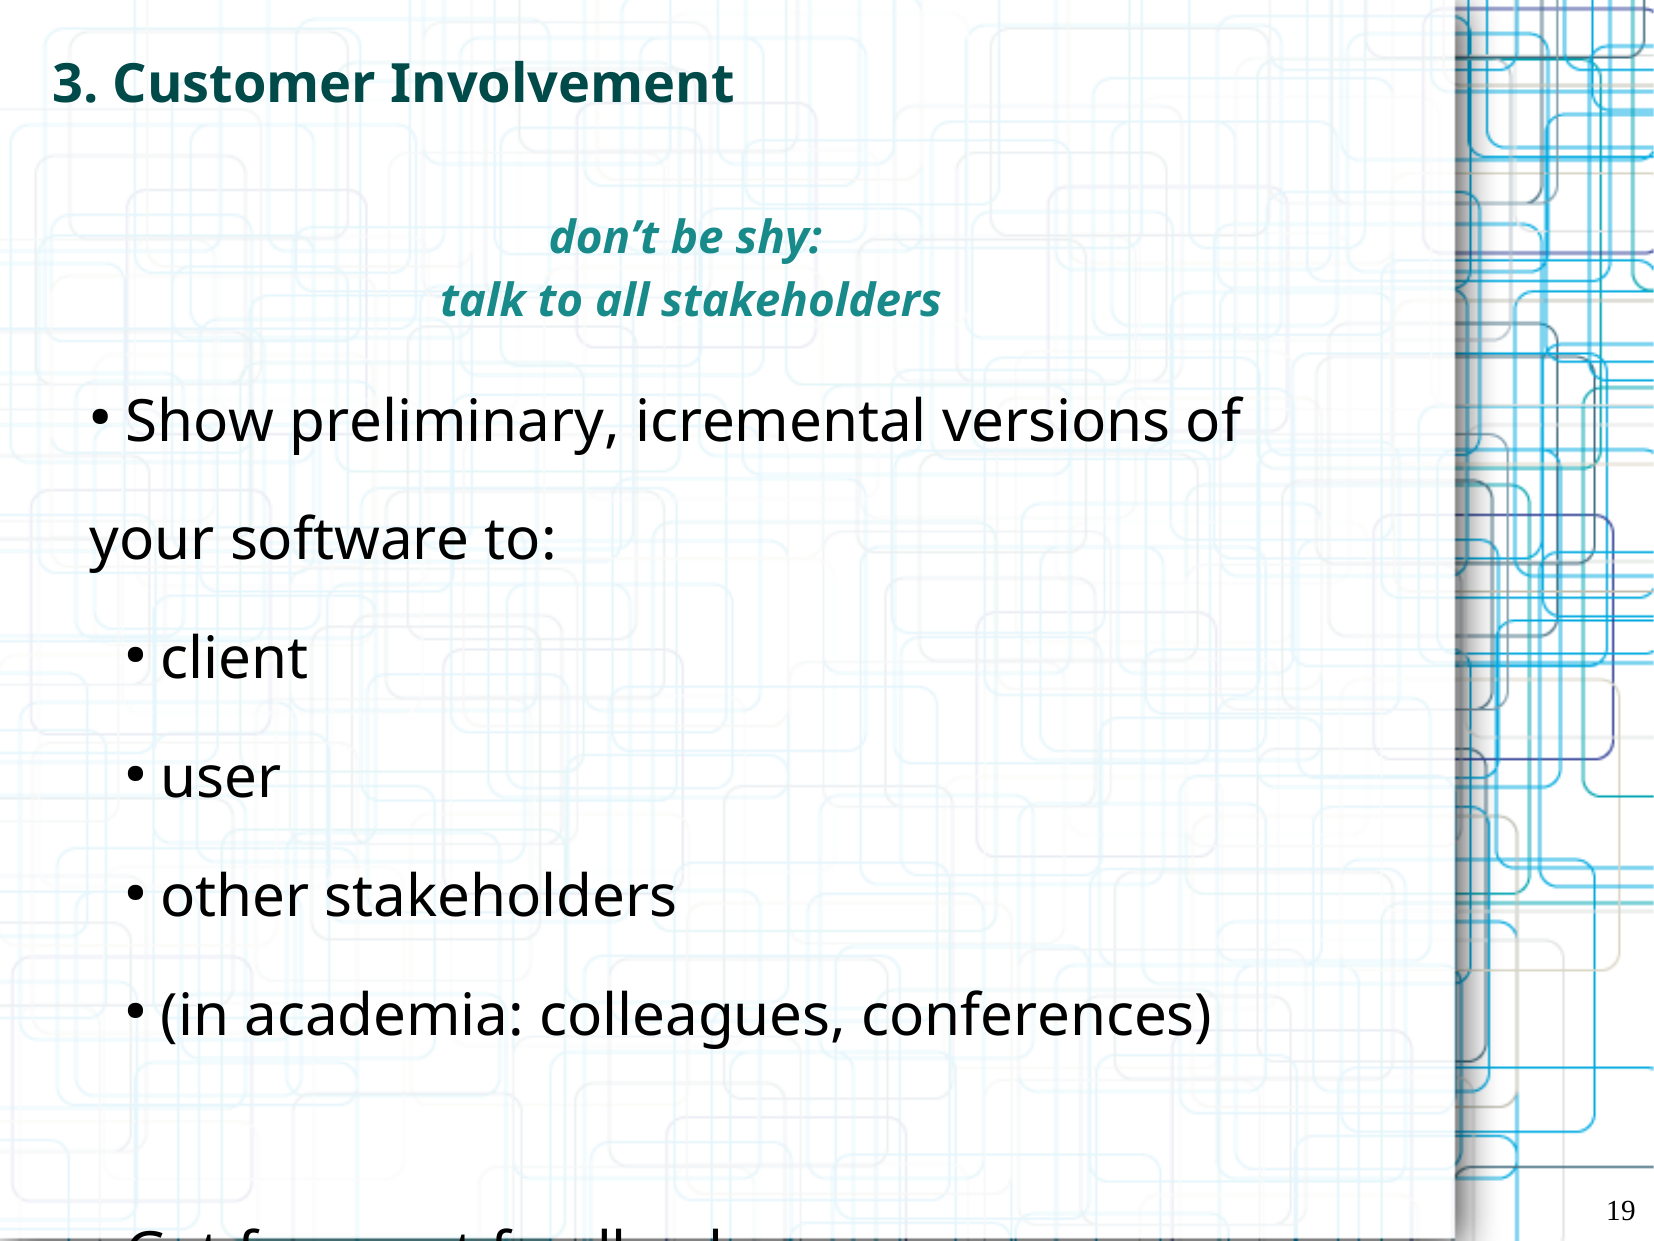

3. Customer Involvement
don’t be shy:
talk to all stakeholders
 Show preliminary, icremental versions of your software to:
client
user
other stakeholders
(in academia: colleagues, conferences)
 Get frequent feedback
19